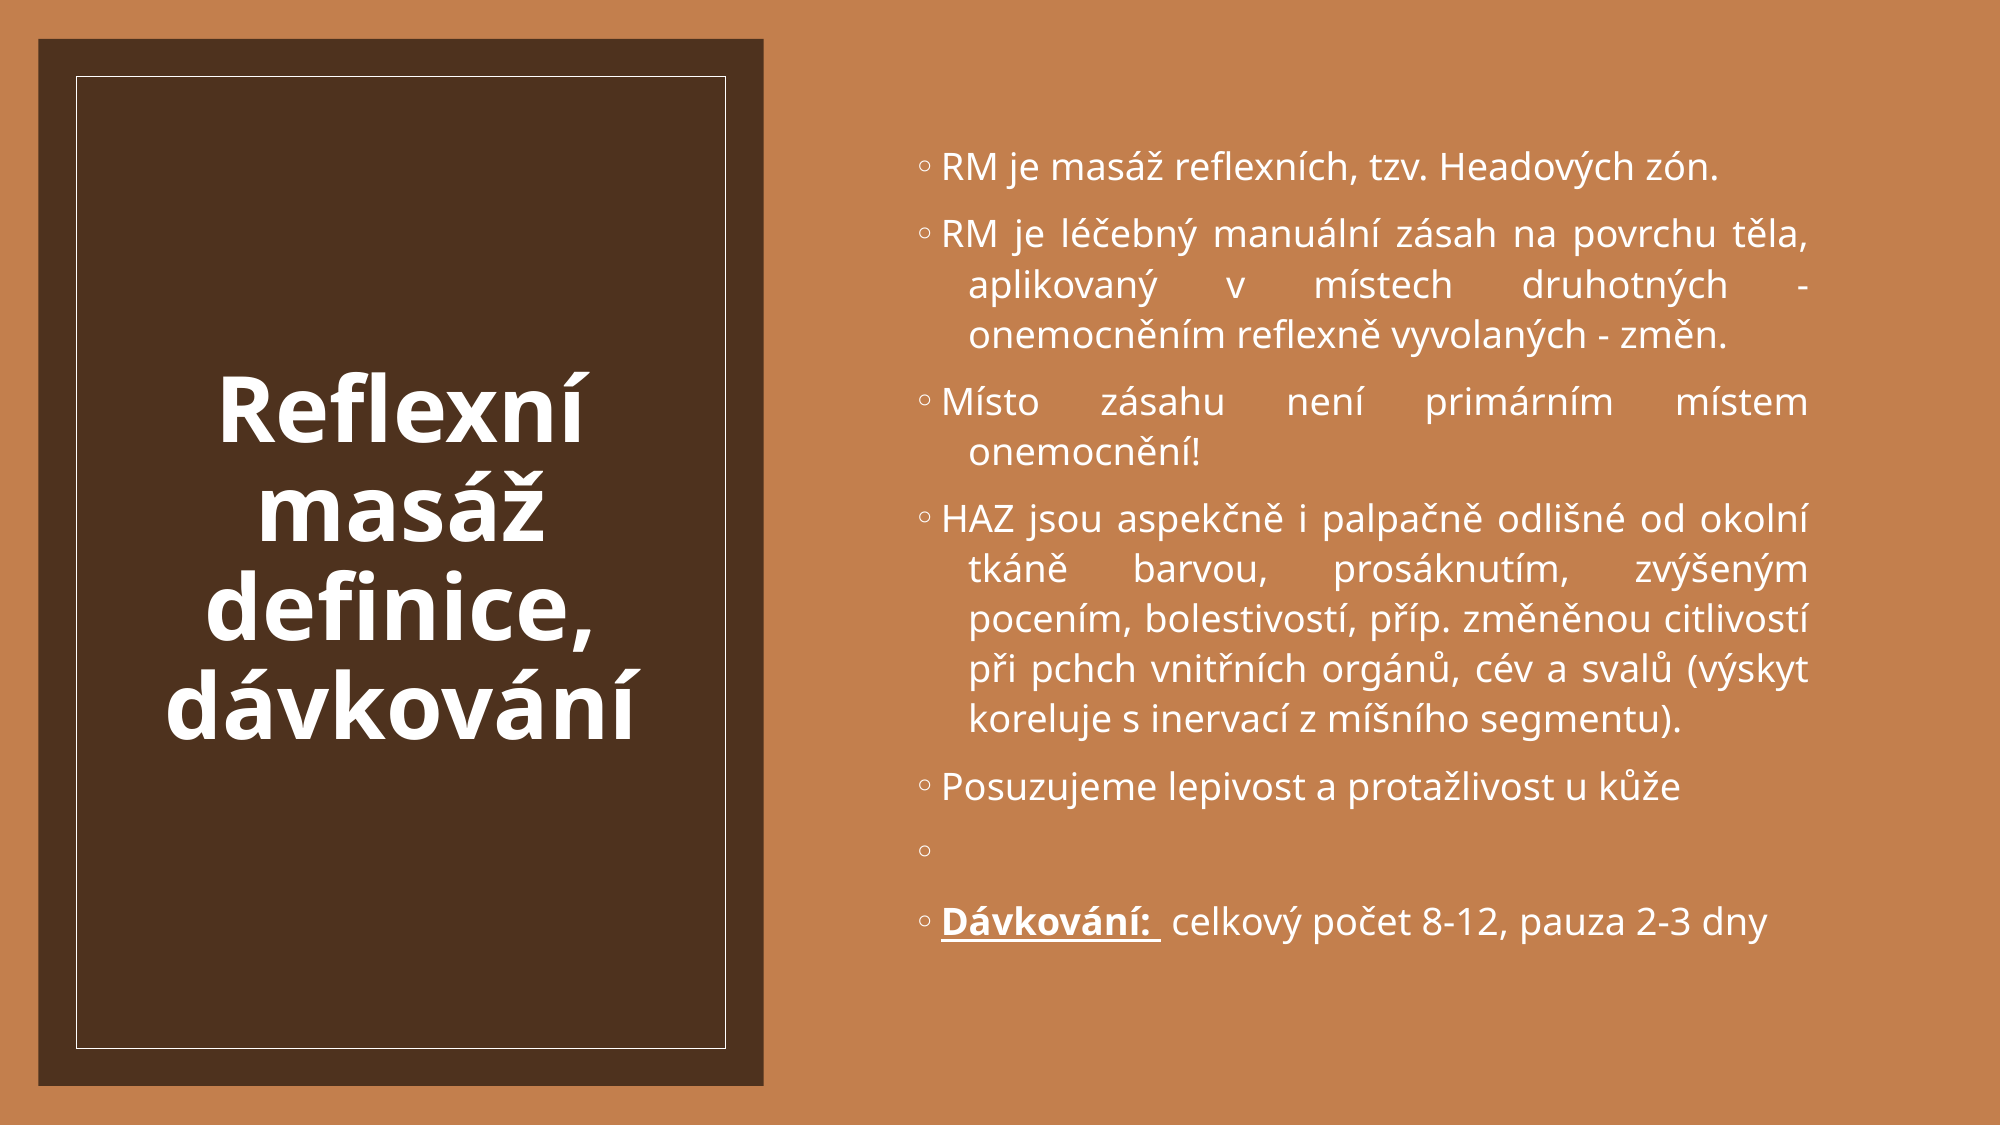

RM je masáž reflexních, tzv. Headových zón.
RM je léčebný manuální zásah na povrchu těla, aplikovaný v místech druhotných - onemocněním reflexně vyvolaných - změn.
Místo zásahu není primárním místem onemocnění!
HAZ jsou aspekčně i palpačně odlišné od okolní tkáně barvou, prosáknutím, zvýšeným pocením, bolestivostí, příp. změněnou citlivostí při pchch vnitřních orgánů, cév a svalů (výskyt koreluje s inervací z míšního segmentu).
Posuzujeme lepivost a protažlivost u kůže
Dávkování:  celkový počet 8-12, pauza 2-3 dny
# Reflexní masáž definice, dávkování